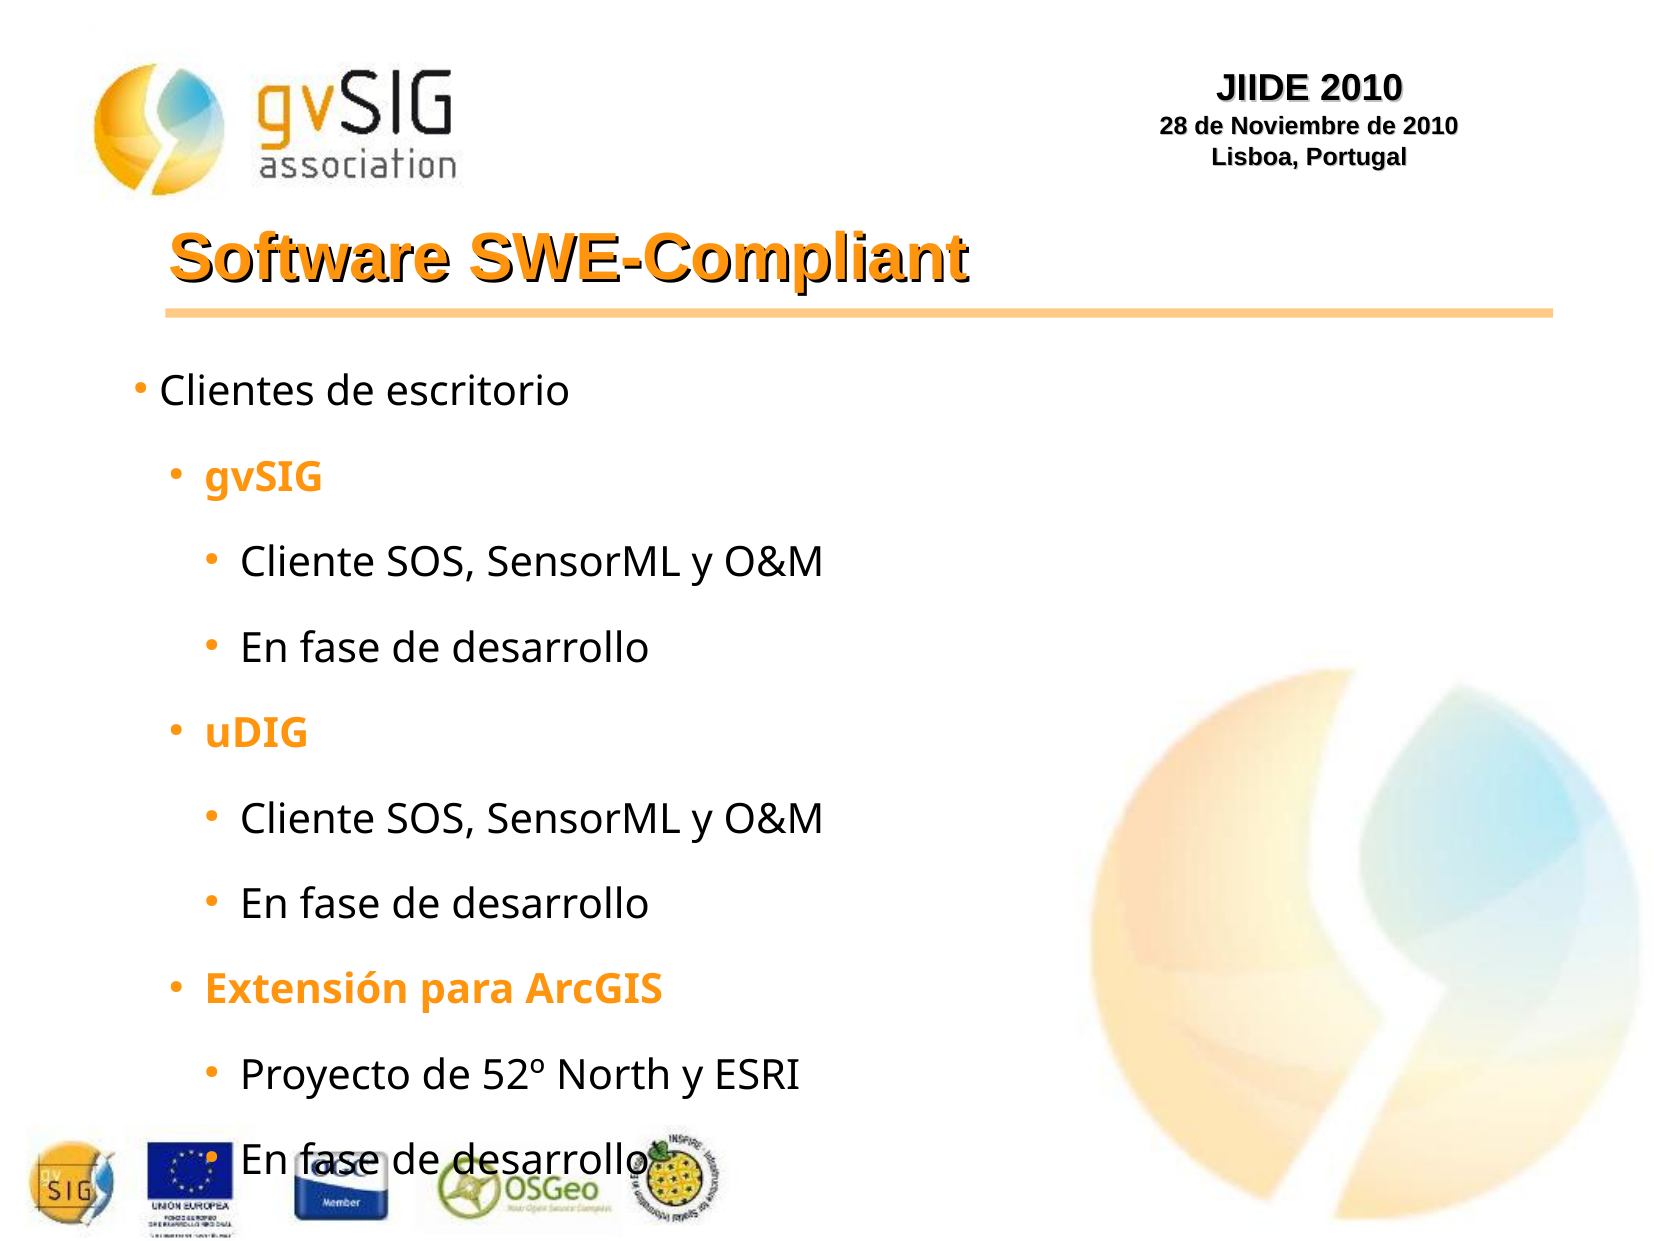

Software SWE-Compliant
 Clientes de escritorio
gvSIG
Cliente SOS, SensorML y O&M
En fase de desarrollo
uDIG
Cliente SOS, SensorML y O&M
En fase de desarrollo
Extensión para ArcGIS
Proyecto de 52º North y ESRI
En fase de desarrollo
25/10/2006